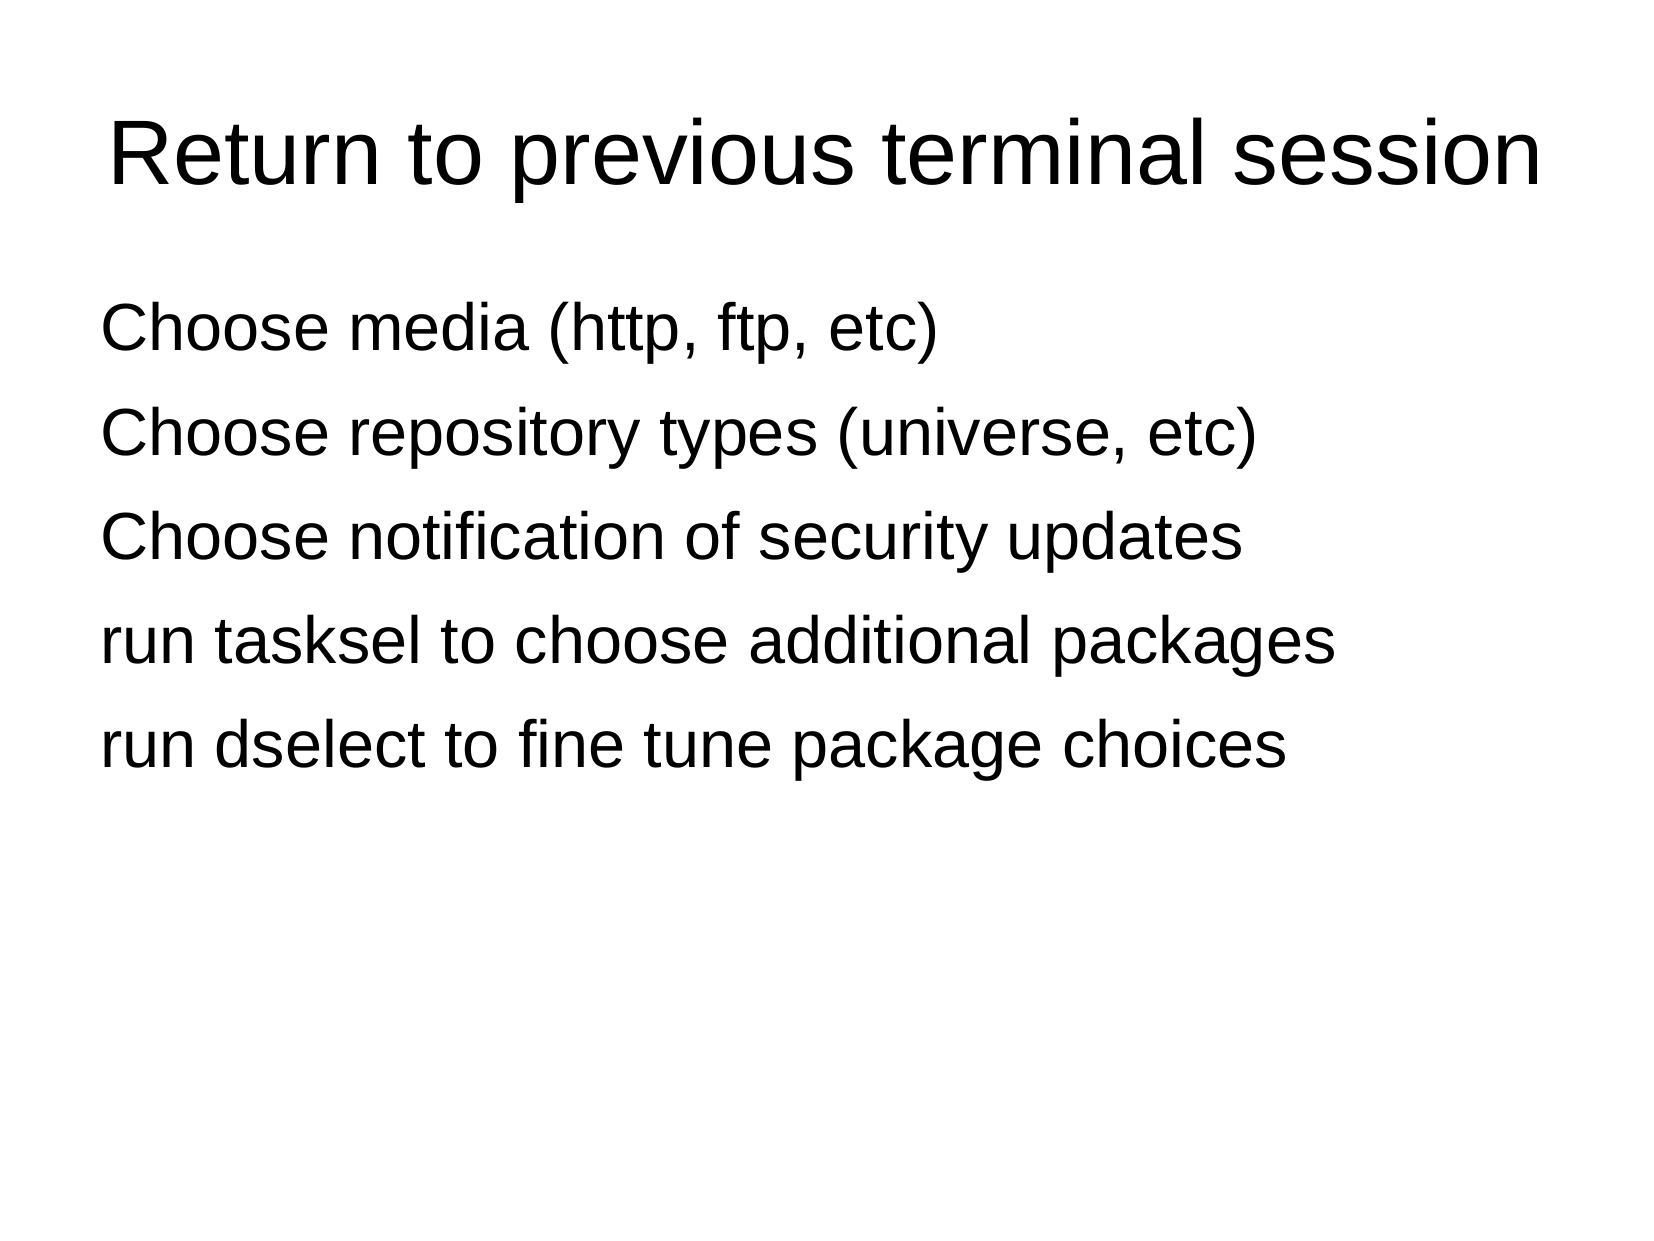

# Return to previous terminal session
Choose media (http, ftp, etc)
Choose repository types (universe, etc)
Choose notification of security updates
run tasksel to choose additional packages
run dselect to fine tune package choices